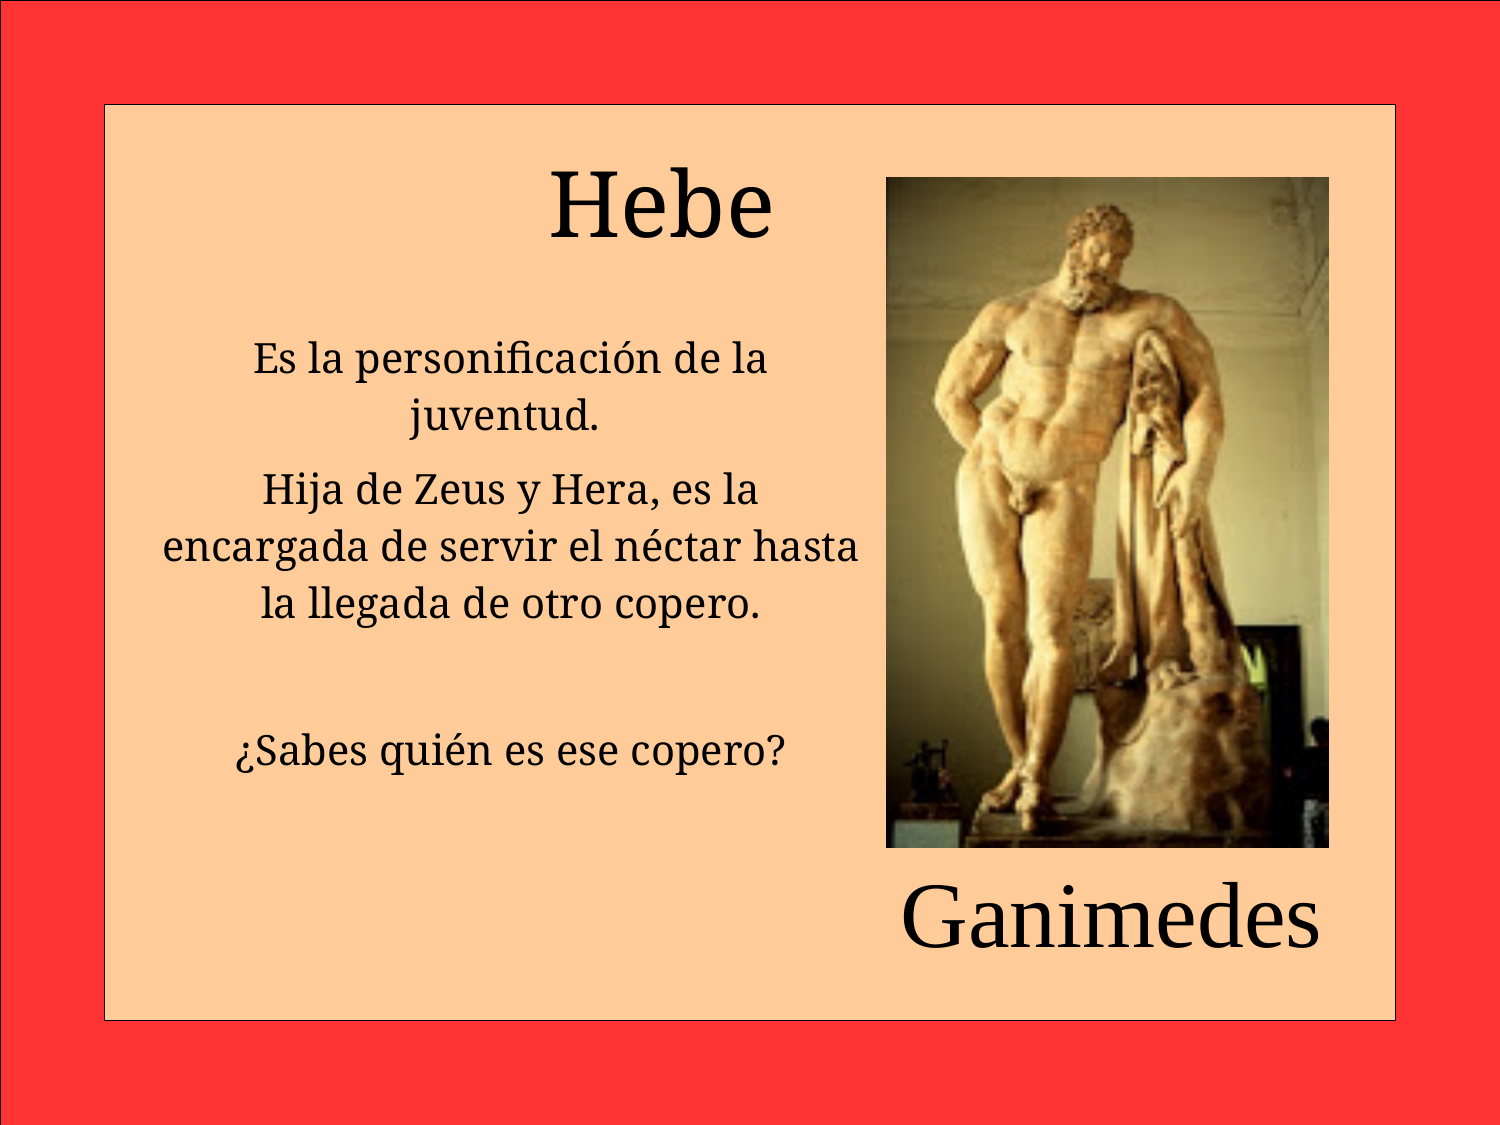

# Hebe
Es la personificación de la juventud.
Hija de Zeus y Hera, es la encargada de servir el néctar hasta la llegada de otro copero.
¿Sabes quién es ese copero?
Ganimedes